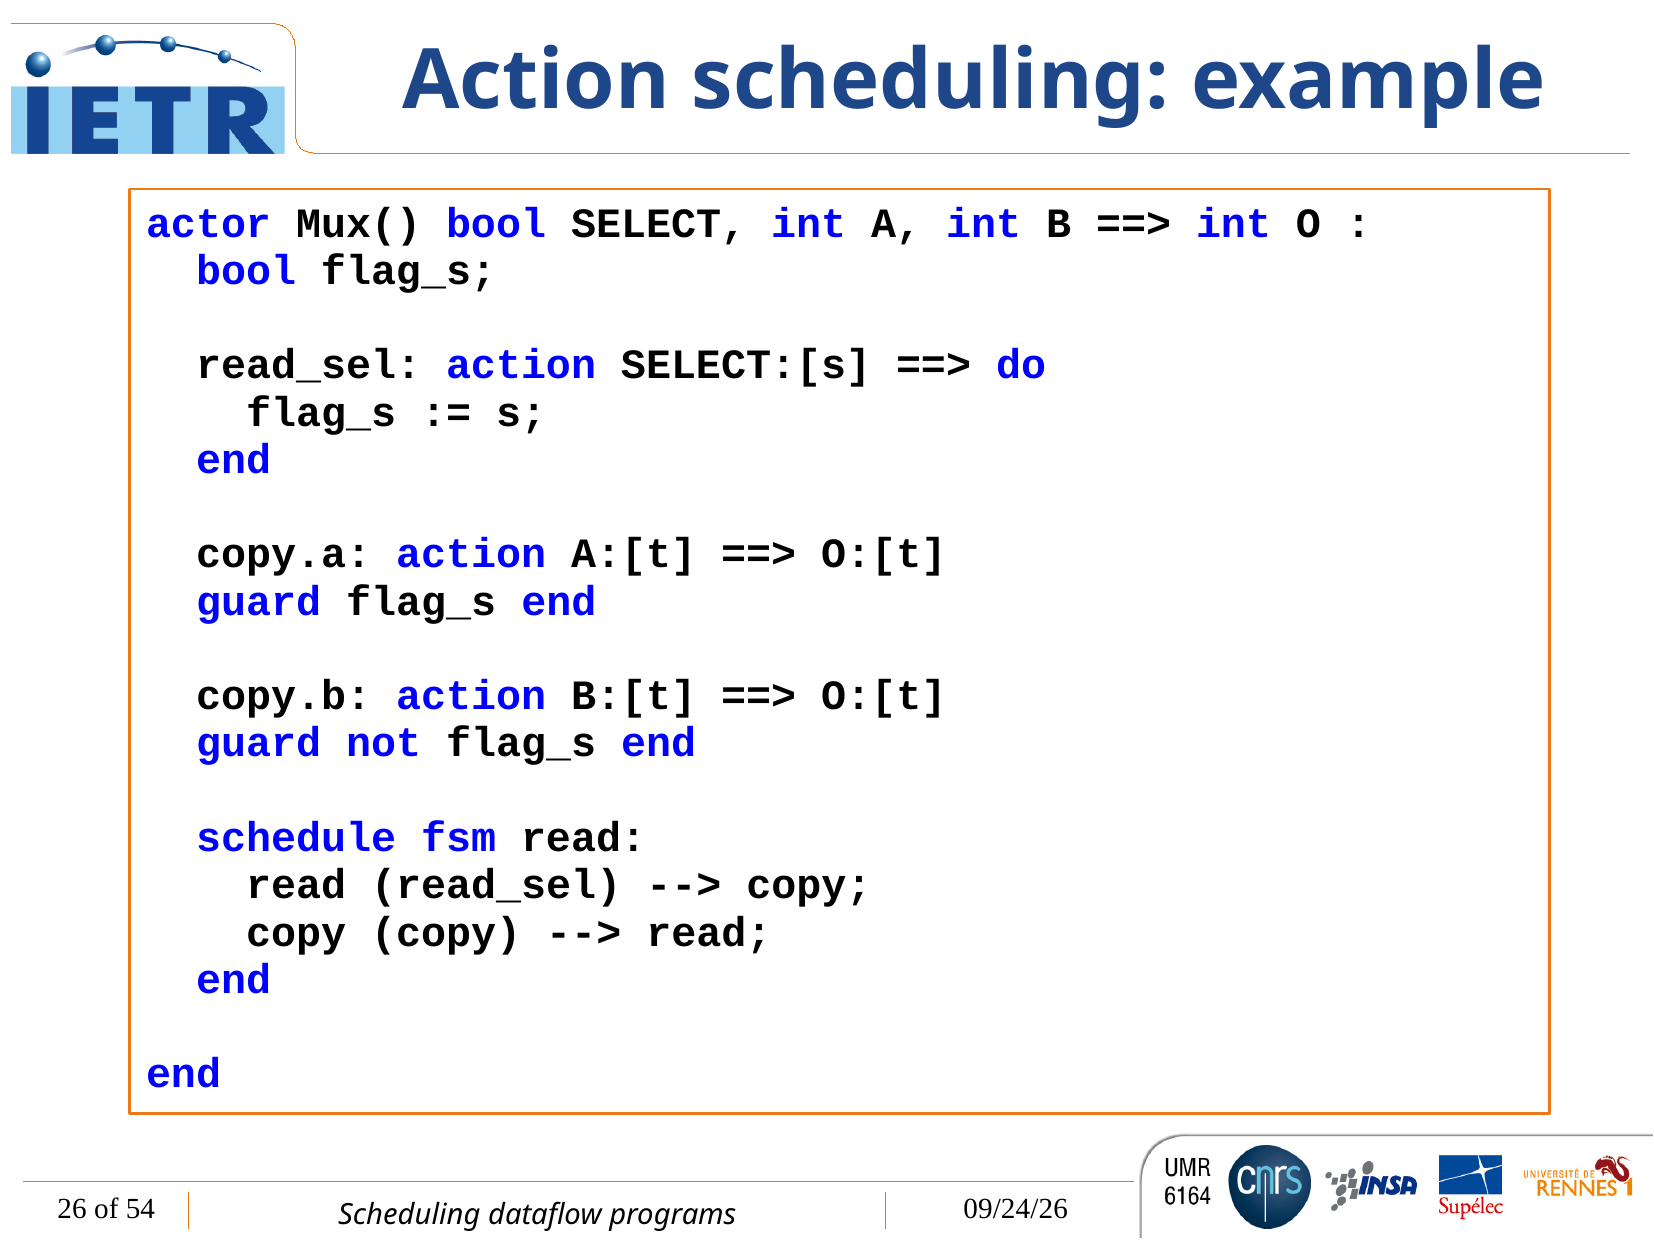

# Action scheduling: example
actor Mux() bool SELECT, int A, int B ==> int O :
 bool flag_s;
 read_sel: action SELECT:[s] ==> do
 flag_s := s;
 end
 copy.a: action A:[t] ==> O:[t]
 guard flag_s end
 copy.b: action B:[t] ==> O:[t]
 guard not flag_s end
 schedule fsm read:
 read (read_sel) --> copy;
 copy (copy) --> read;
 end
end
26
Scheduling dataflow programs